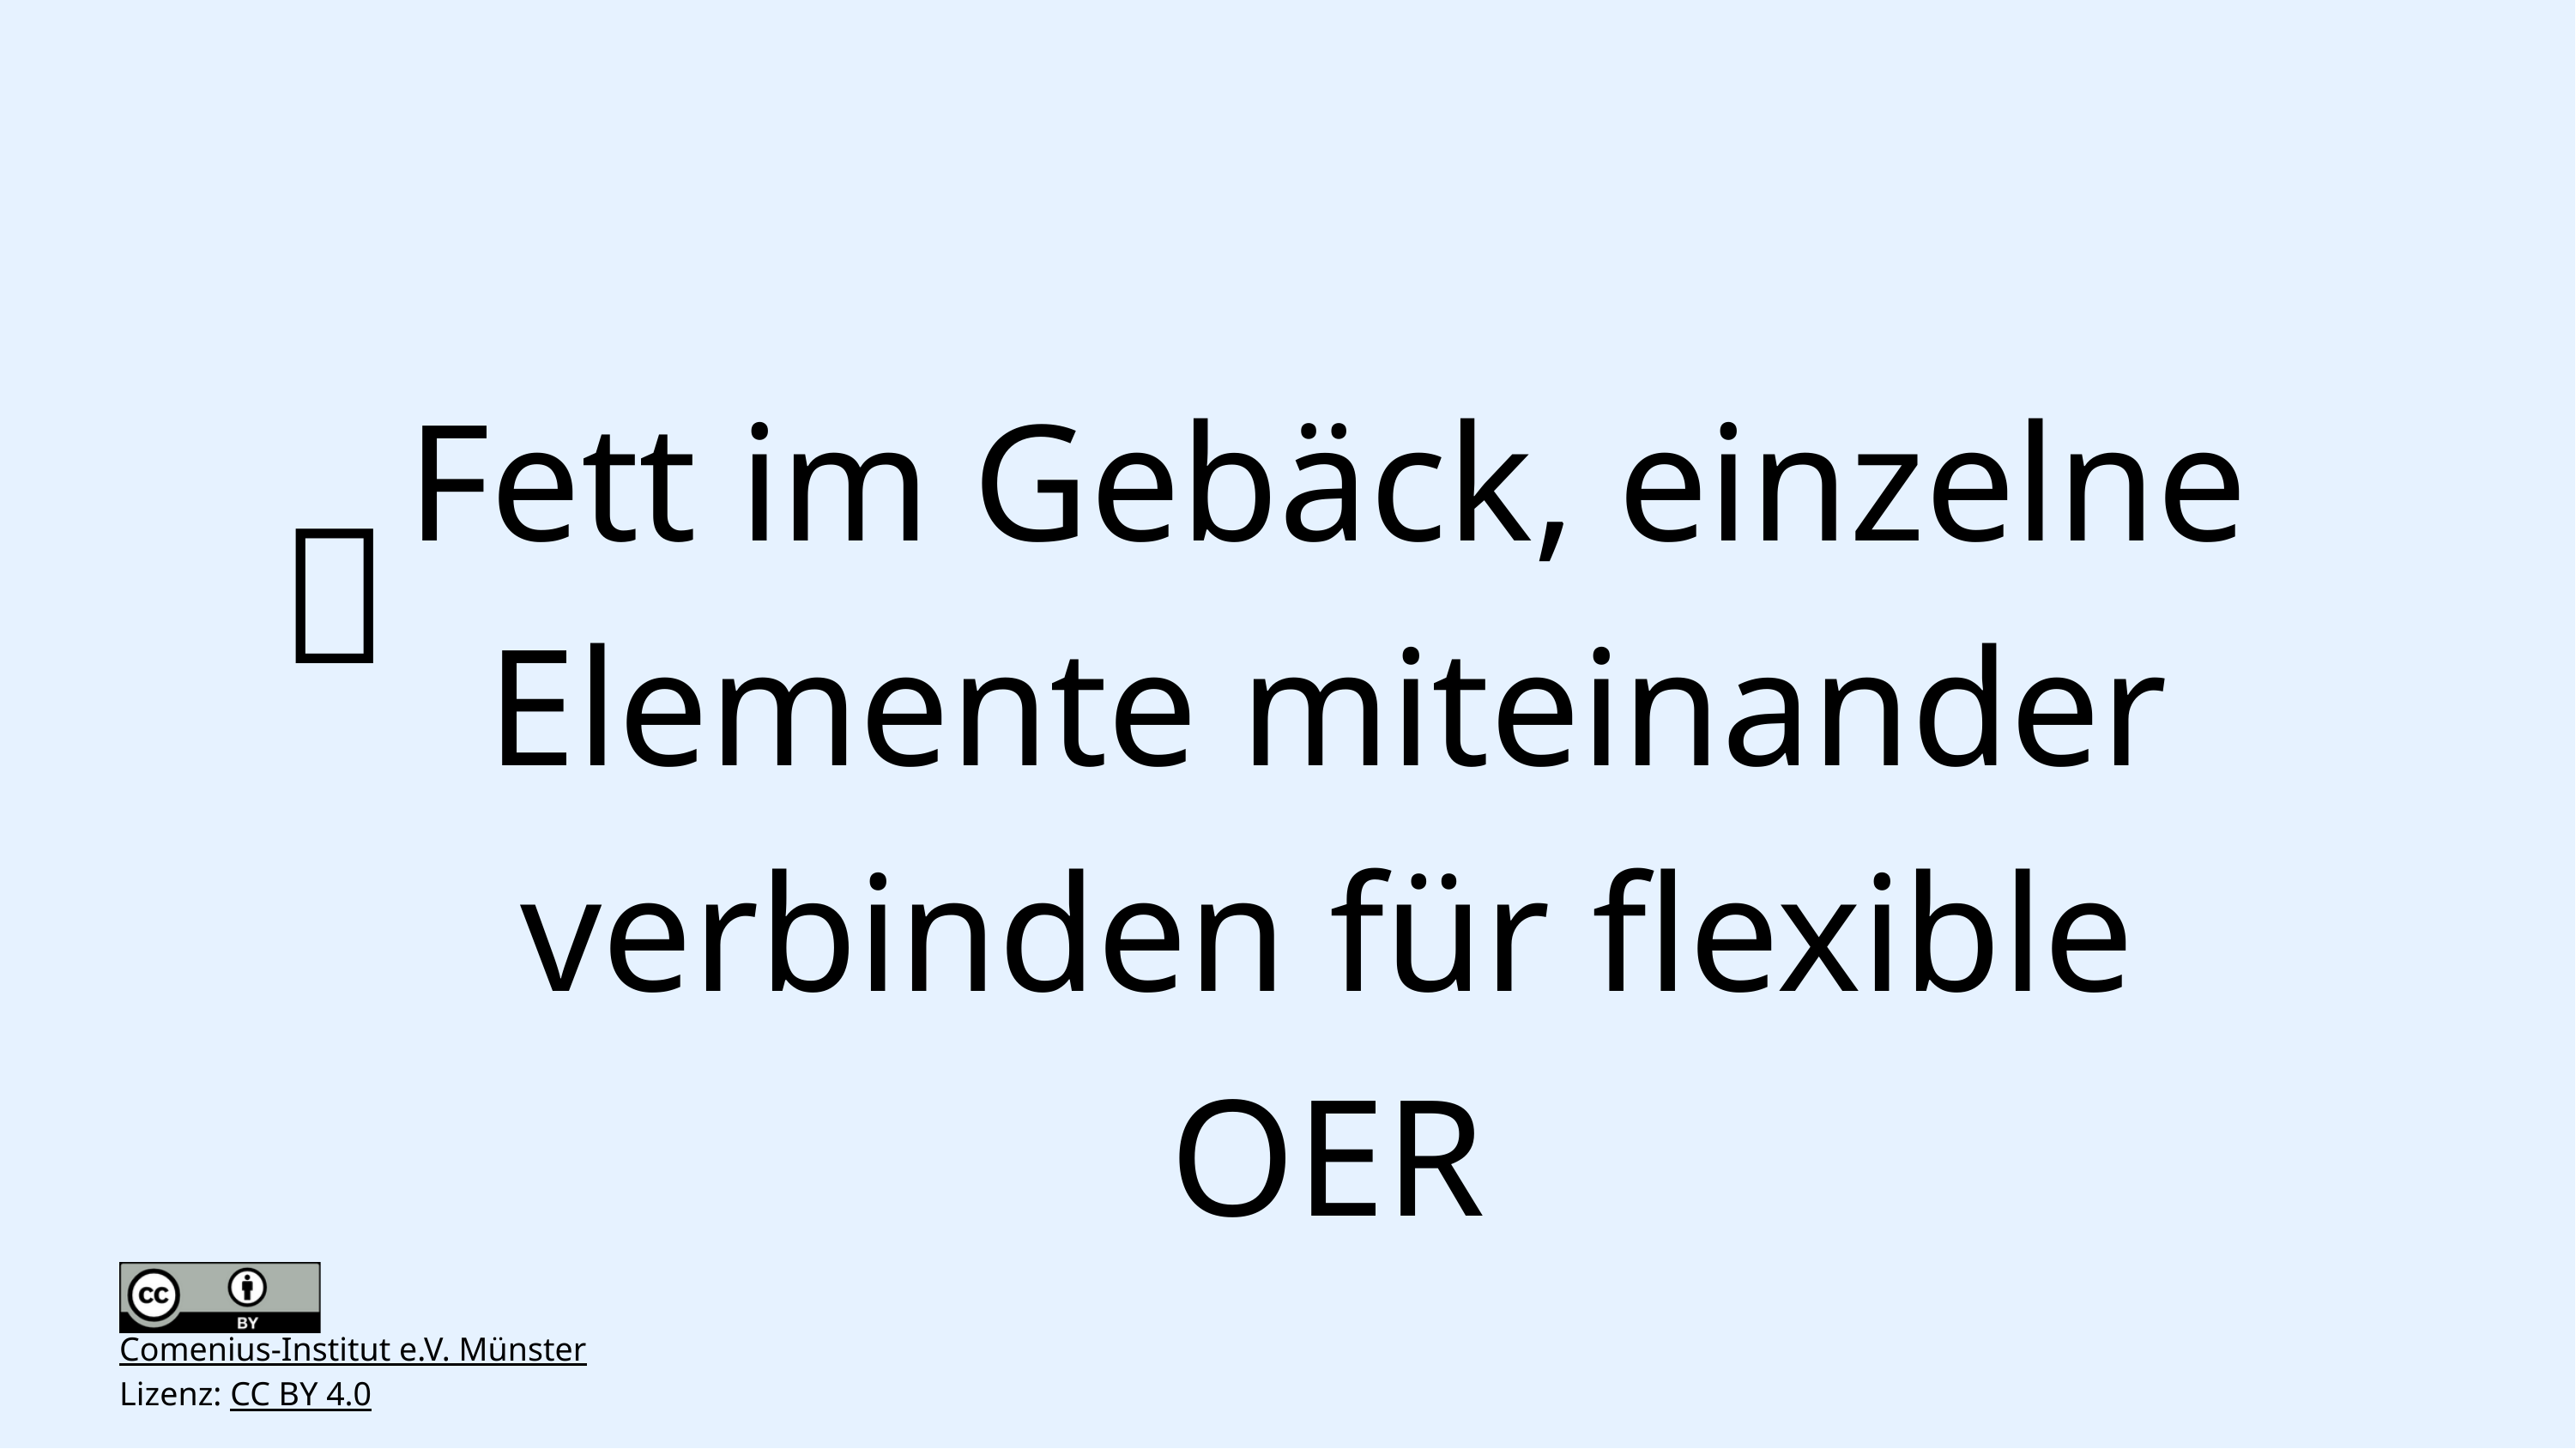

Fett im Gebäck, einzelne Elemente miteinander verbinden für flexible OER
🧈
Comenius-Institut e.V. Münster
Lizenz: CC BY 4.0